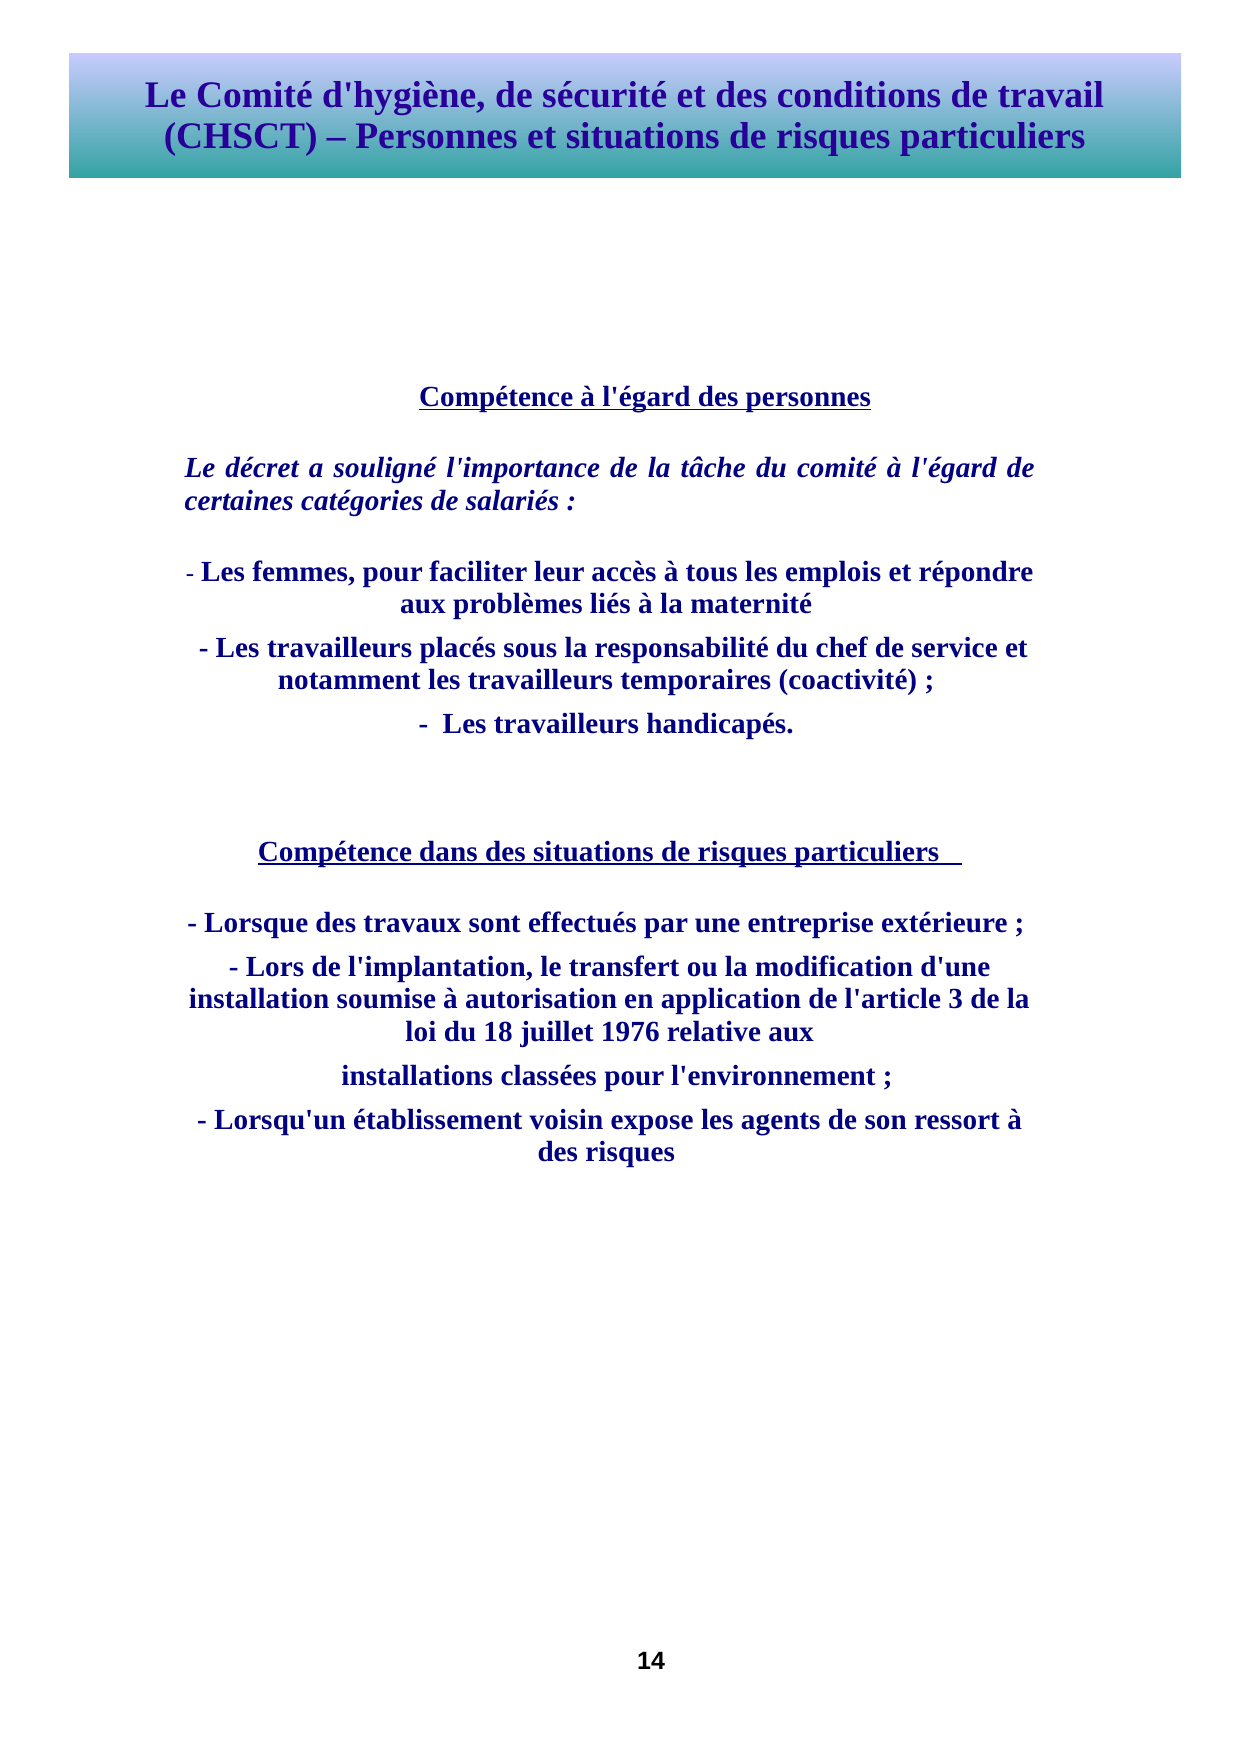

Le Comité d'hygiène, de sécurité et des conditions de travail (CHSCT) – Personnes et situations de risques particuliers
# Compétence à l'égard des personnes
Le décret a souligné l'importance de la tâche du comité à l'égard de certaines catégories de salariés :
- Les femmes, pour faciliter leur accès à tous les emplois et répondre aux problèmes liés à la maternité
 - Les travailleurs placés sous la responsabilité du chef de service et notamment les travailleurs temporaires (coactivité) ;
- Les travailleurs handicapés.
Compétence dans des situations de risques particuliers
- Lorsque des travaux sont effectués par une entreprise extérieure ;
- Lors de l'implantation, le transfert ou la modification d'une installation soumise à autorisation en application de l'article 3 de la loi du 18 juillet 1976 relative aux
 installations classées pour l'environnement ;
- Lorsqu'un établissement voisin expose les agents de son ressort à des risques
14
14